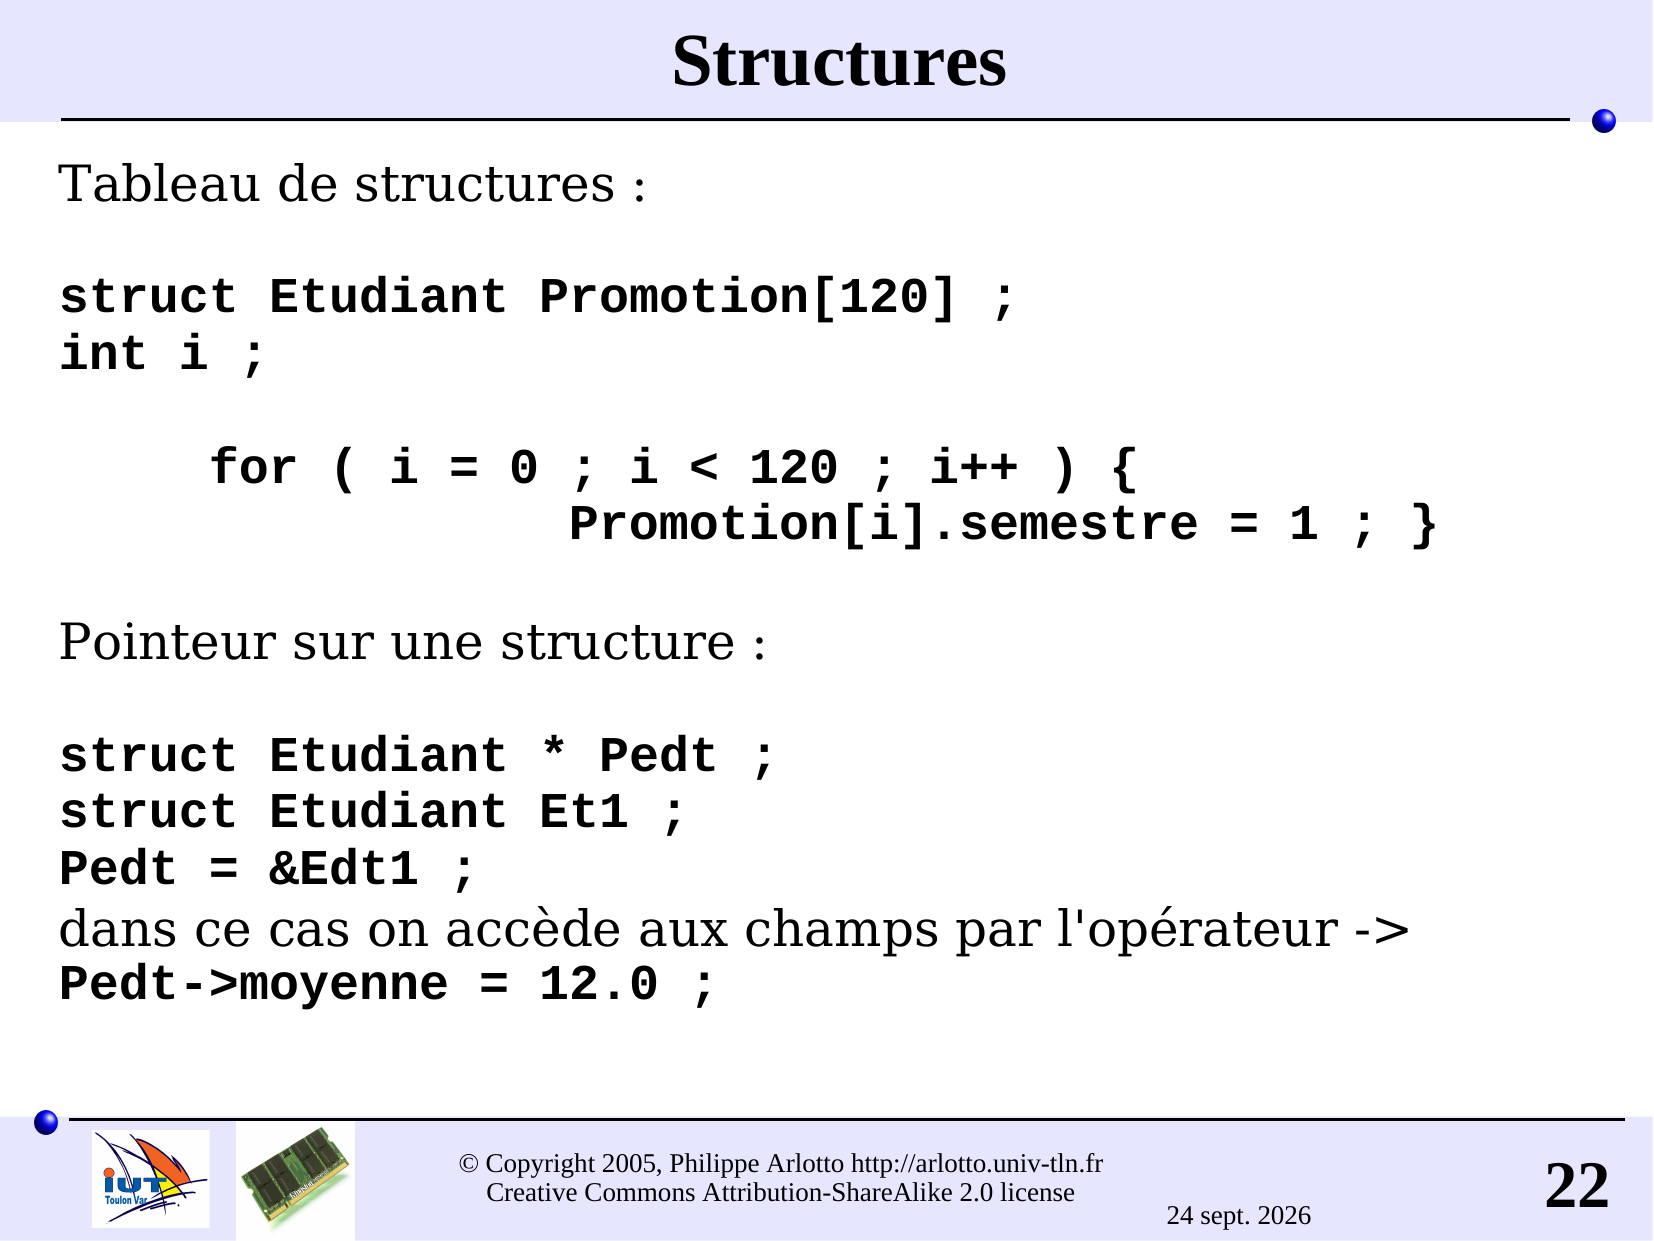

# Structures
Tableau de structures :
struct Etudiant Promotion[120] ;
int i ;
 for ( i = 0 ; i < 120 ; i++ ) {
 Promotion[i].semestre = 1 ; }
Pointeur sur une structure :
struct Etudiant * Pedt ;
struct Etudiant Et1 ;
Pedt = &Edt1 ;
dans ce cas on accède aux champs par l'opérateur ->
Pedt->moyenne = 12.0 ;